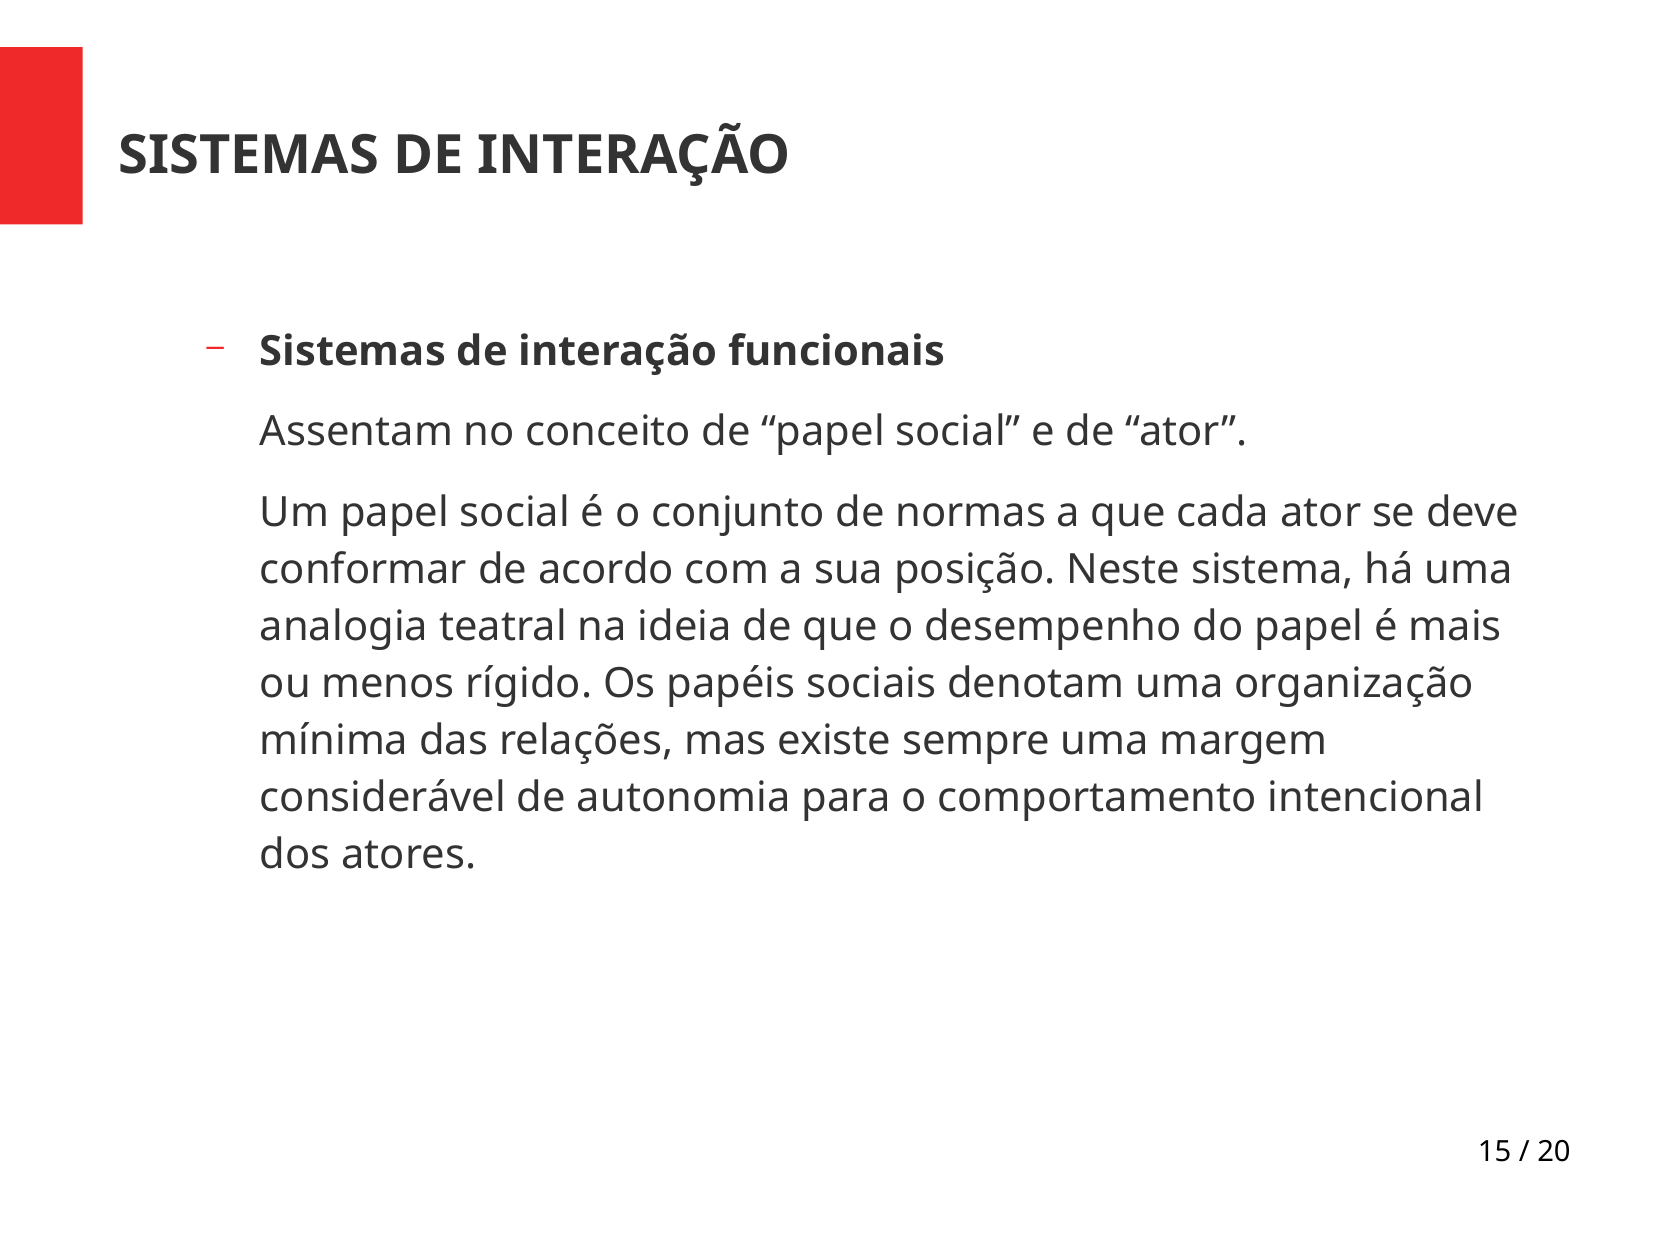

# SISTEMAS DE INTERAÇÃO
Sistemas de interação funcionais
Assentam no conceito de “papel social” e de “ator”.
Um papel social é o conjunto de normas a que cada ator se deve conformar de acordo com a sua posição. Neste sistema, há uma analogia teatral na ideia de que o desempenho do papel é mais ou menos rígido. Os papéis sociais denotam uma organização mínima das relações, mas existe sempre uma margem considerável de autonomia para o comportamento intencional dos atores.
15